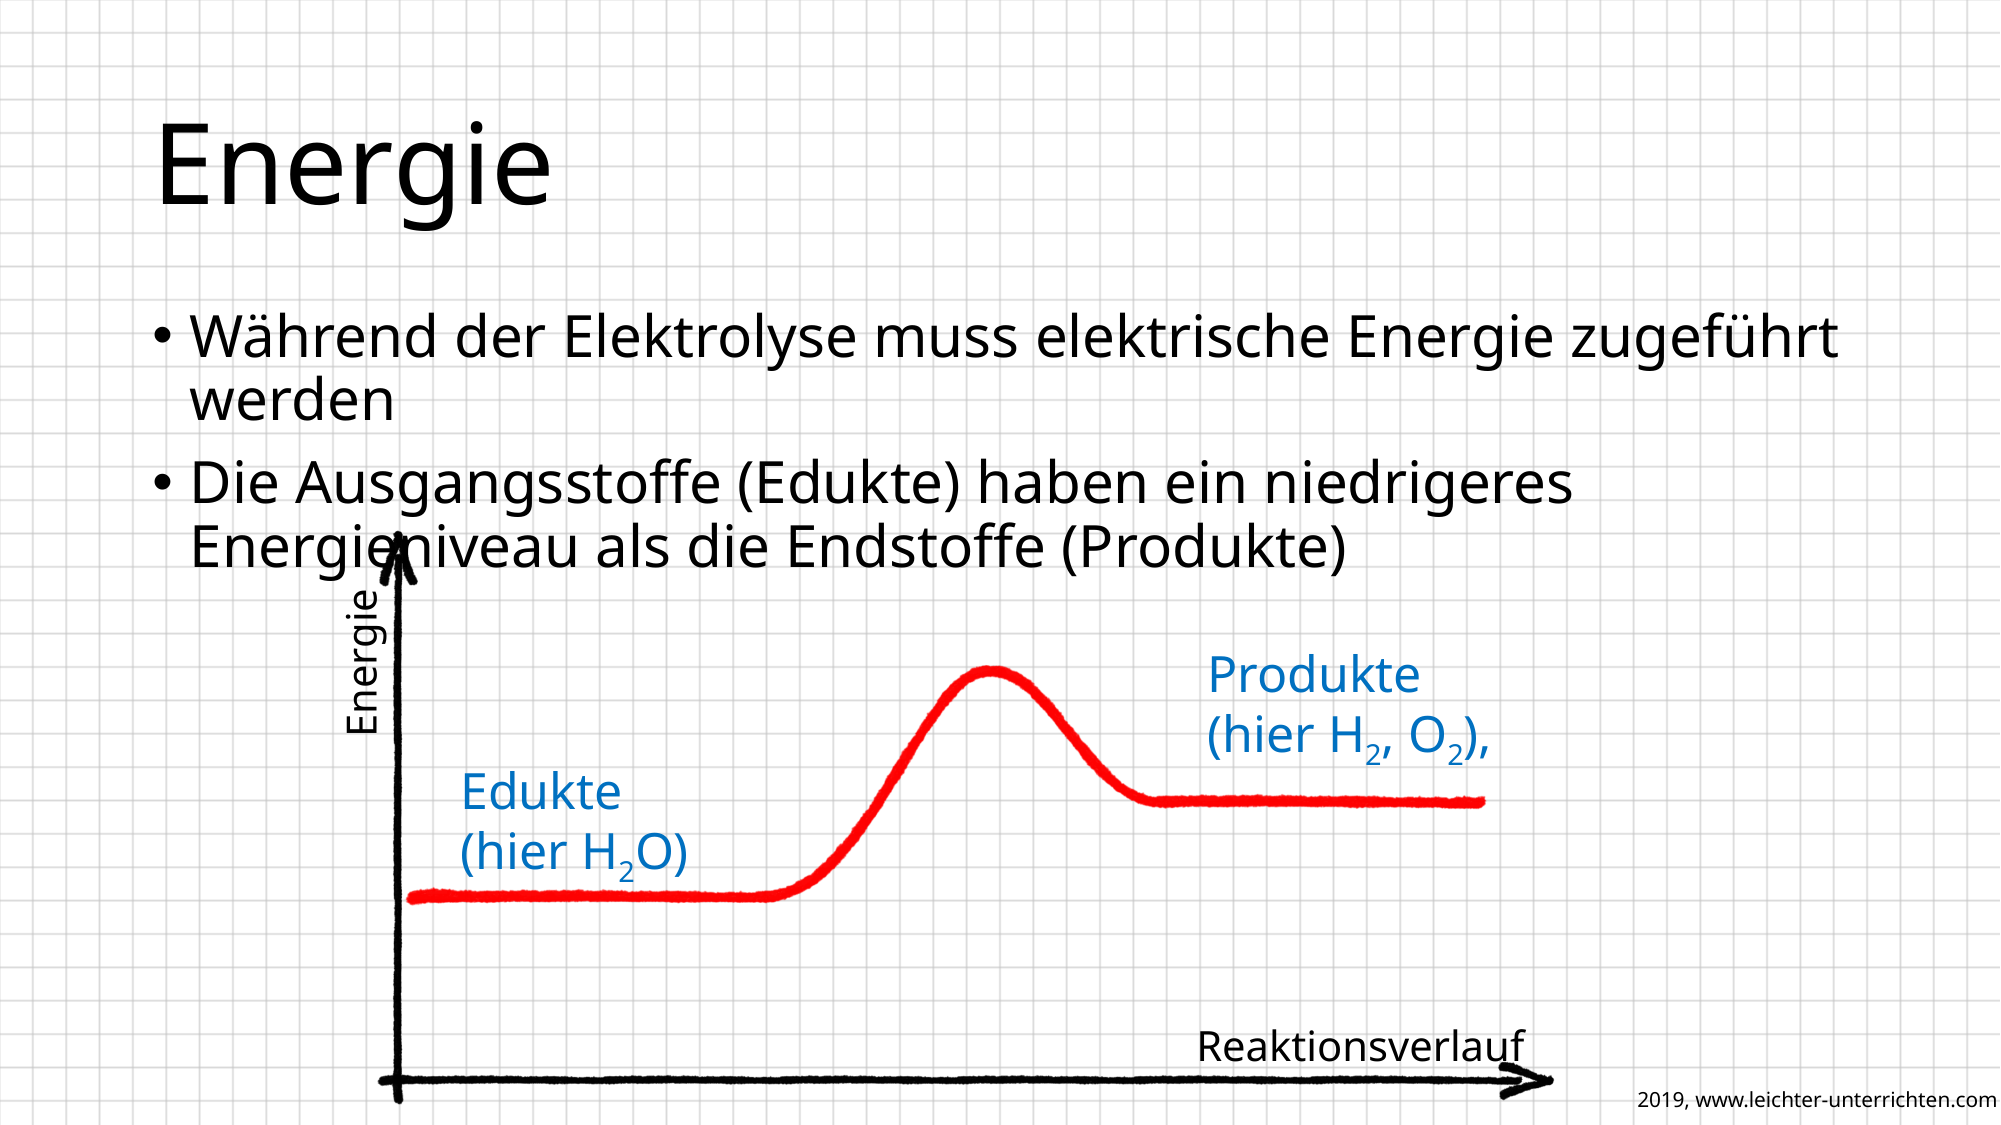

# Energie
Während der Elektrolyse muss elektrische Energie zugeführt werden
Die Ausgangsstoffe (Edukte) haben ein niedrigeres Energieniveau als die Endstoffe (Produkte)
Energie
Produkte
(hier H2, O2),
Edukte
(hier H2O)
Reaktionsverlauf